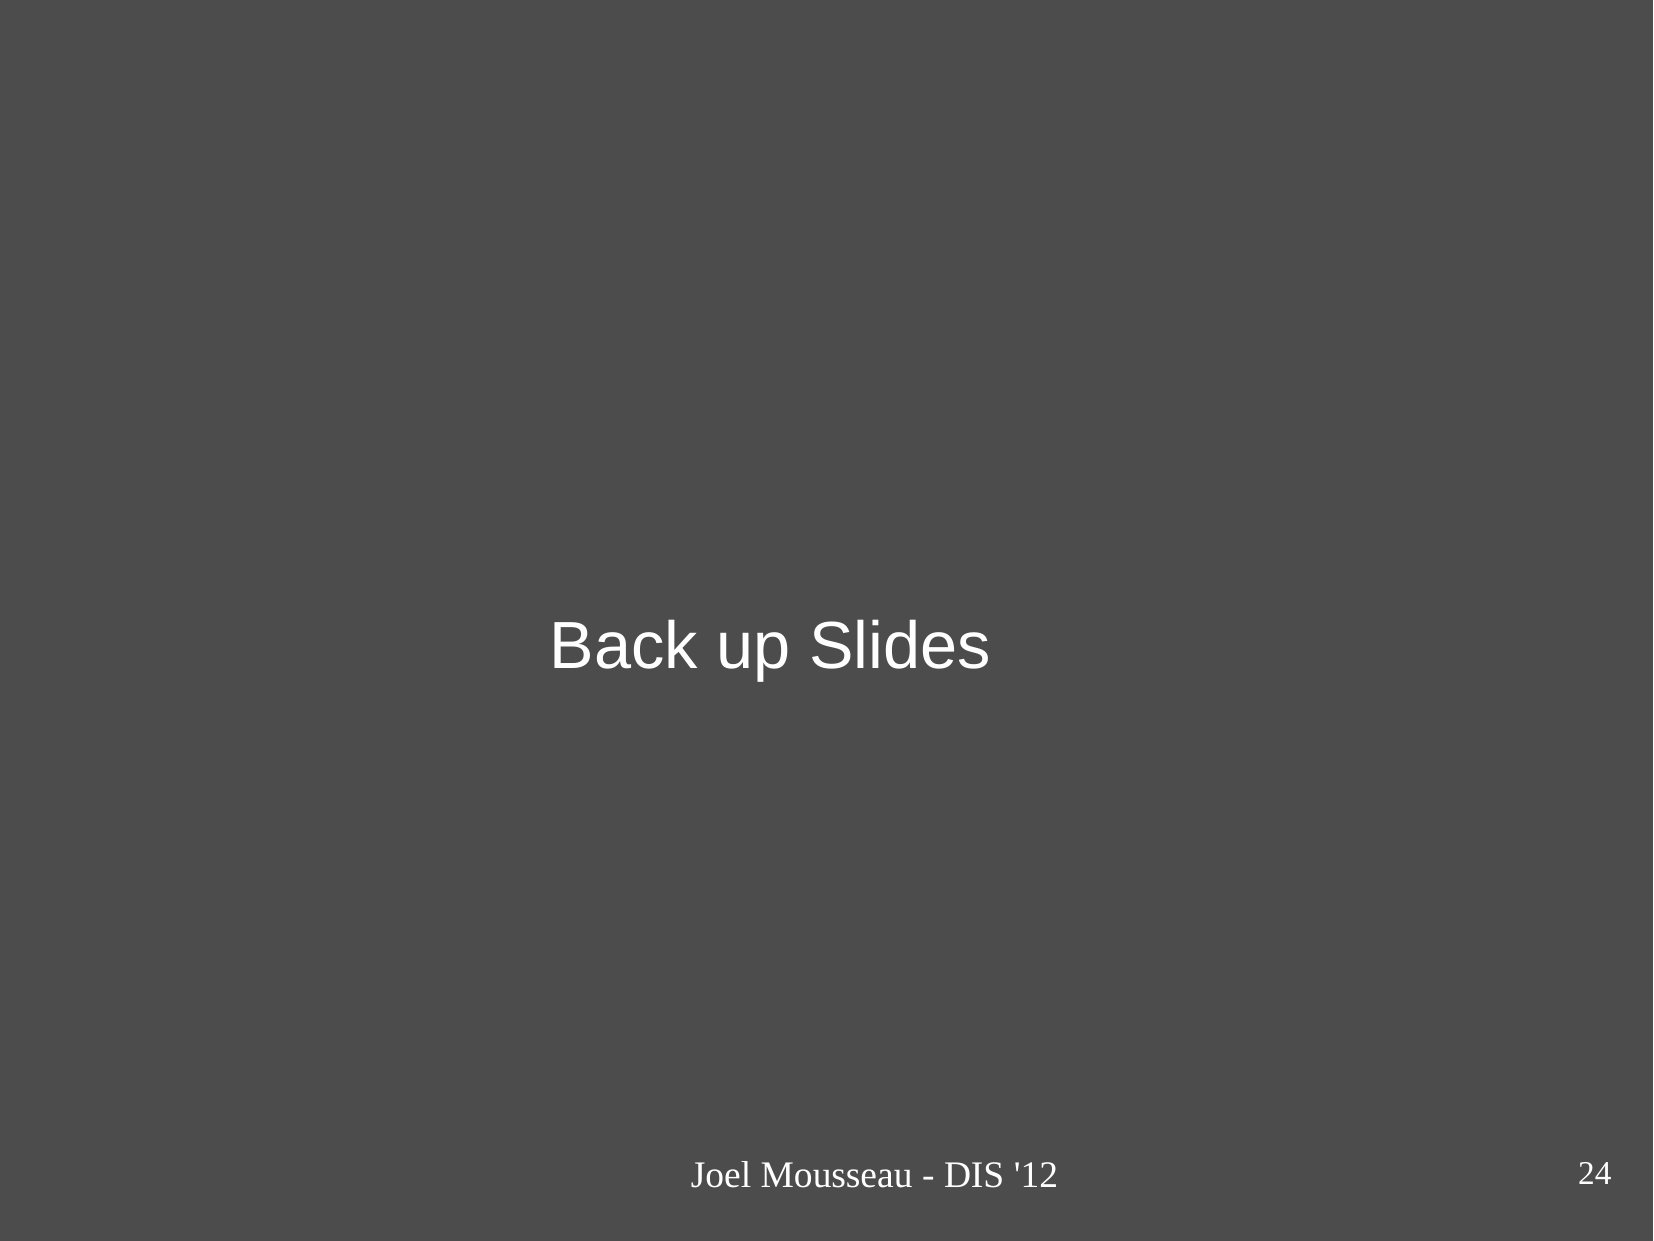

# Back up Slides
Joel Mousseau - DIS '12
24